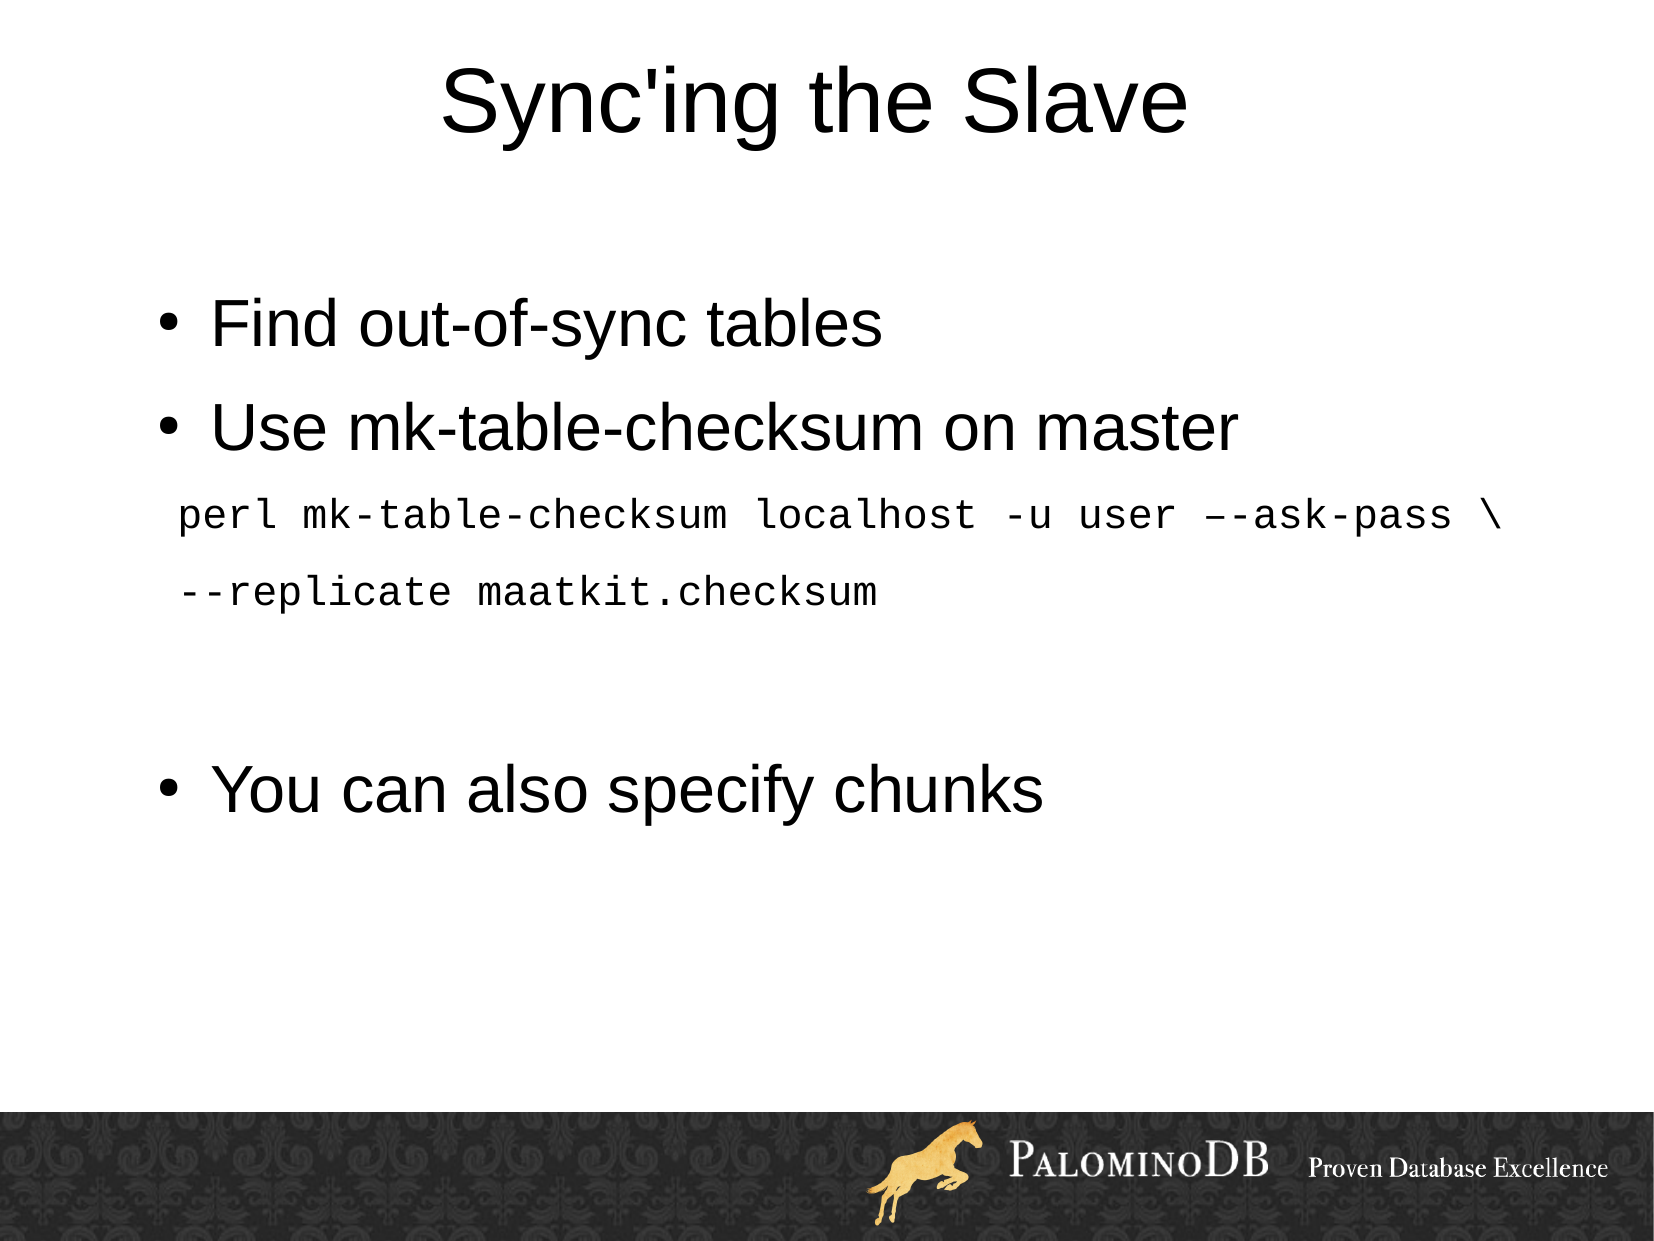

# Sync'ing the Slave
Find out-of-sync tables
Use mk-table-checksum on master
perl mk-table-checksum localhost -u user –-ask-pass \
--replicate maatkit.checksum
You can also specify chunks